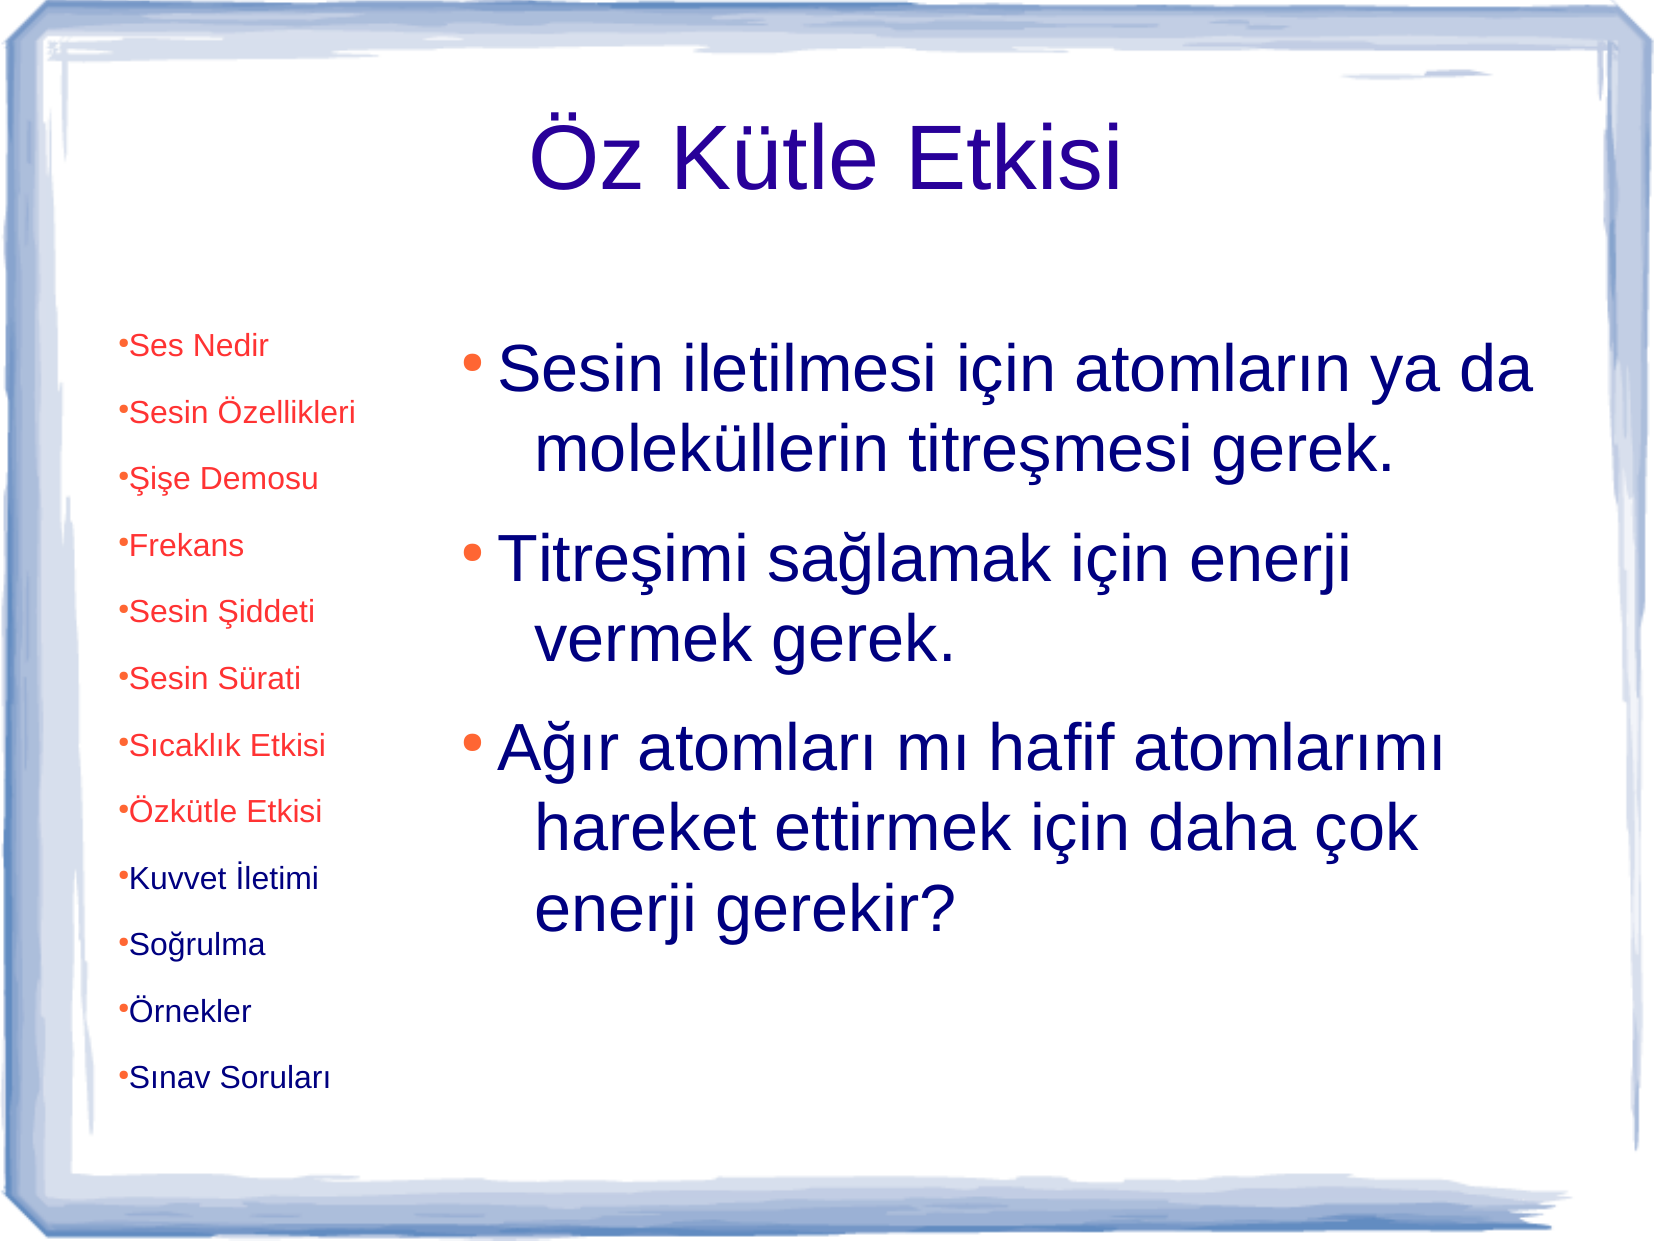

# Öz Kütle Etkisi
Ses Nedir
Sesin Özellikleri
Şişe Demosu
Frekans
Sesin Şiddeti
Sesin Sürati
Sıcaklık Etkisi
Özkütle Etkisi
Kuvvet İletimi
Soğrulma
Örnekler
Sınav Soruları
Sesin iletilmesi için atomların ya da moleküllerin titreşmesi gerek.
Titreşimi sağlamak için enerji vermek gerek.
Ağır atomları mı hafif atomlarımı hareket ettirmek için daha çok enerji gerekir?